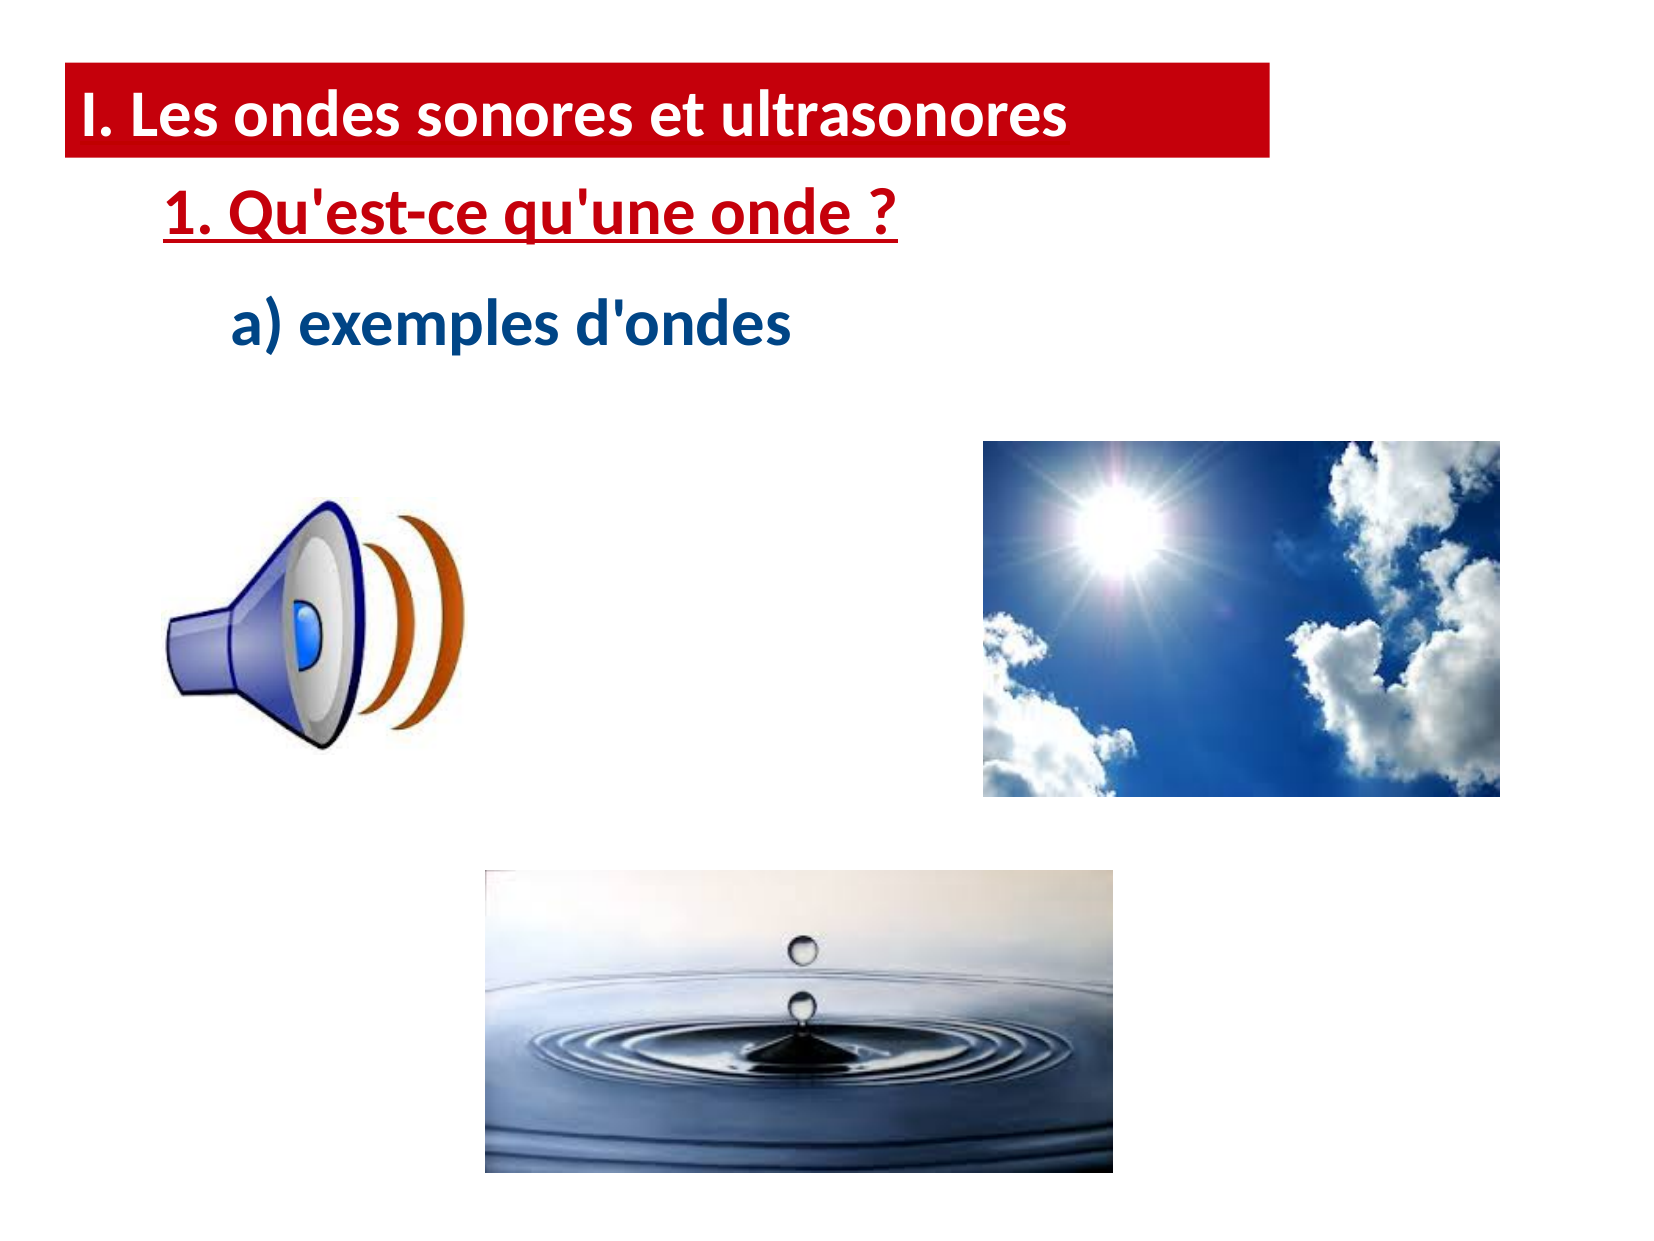

I. Les ondes sonores et ultrasonores
1. Qu'est-ce qu'une onde ?
a) exemples d'ondes